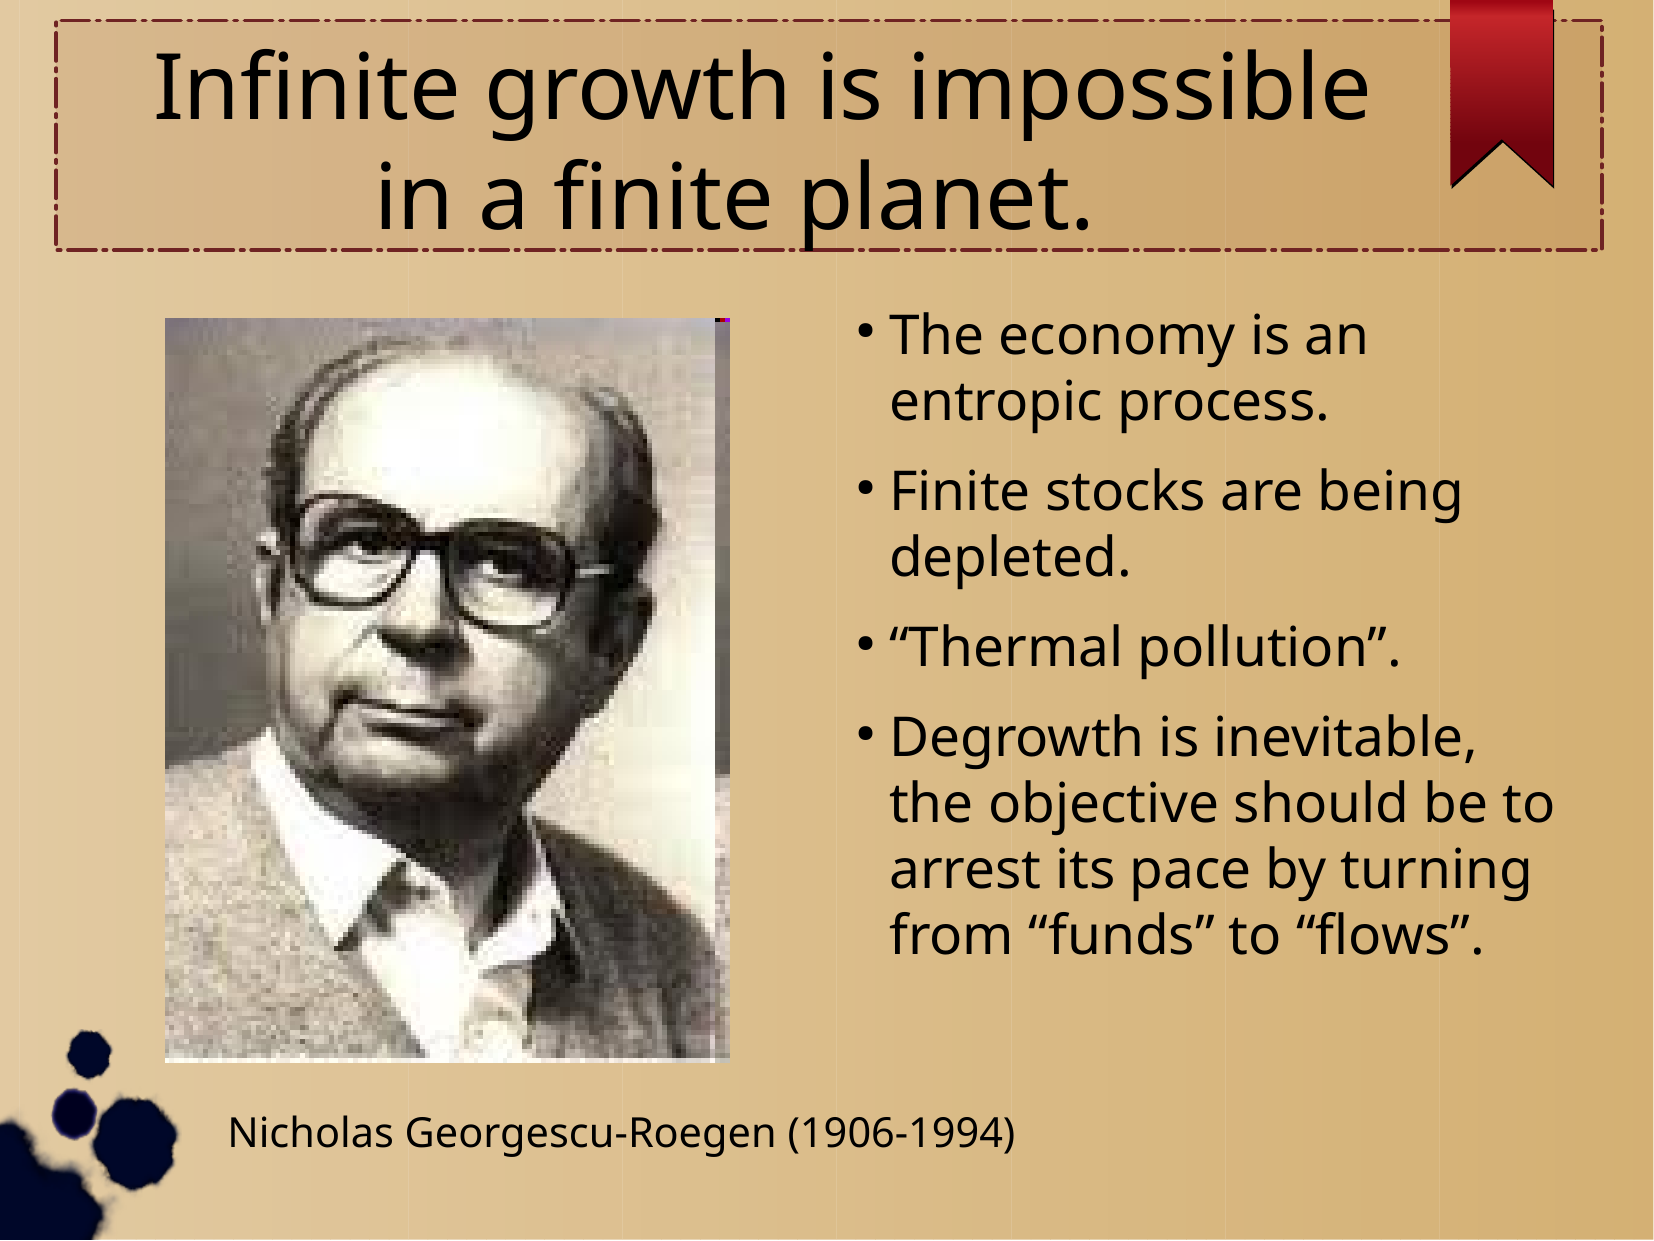

# Infinite growth is impossible in a finite planet.
The economy is an entropic process.
Finite stocks are being depleted.
“Thermal pollution”.
Degrowth is inevitable, the objective should be to arrest its pace by turning from “funds” to “flows”.
Nicholas Georgescu-Roegen (1906-1994)